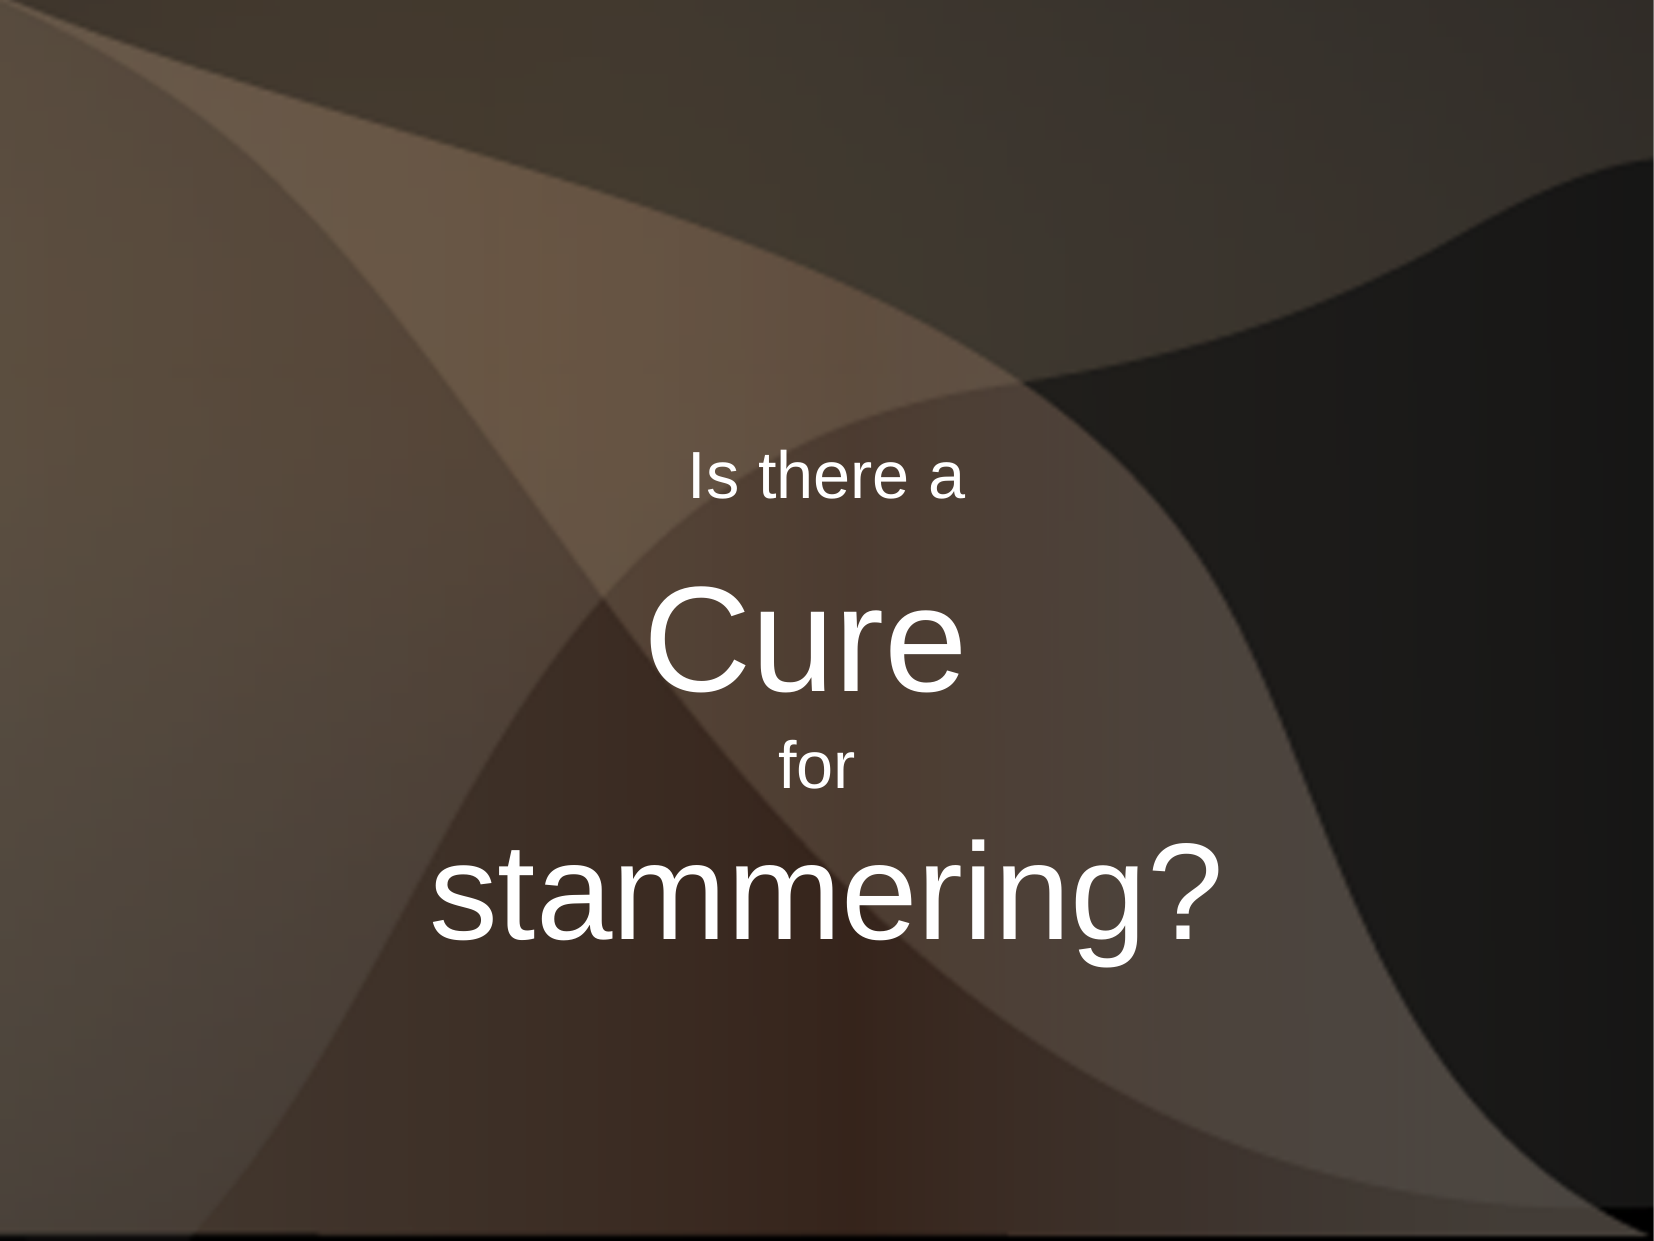

#
Is there a
Cure
for
stammering?